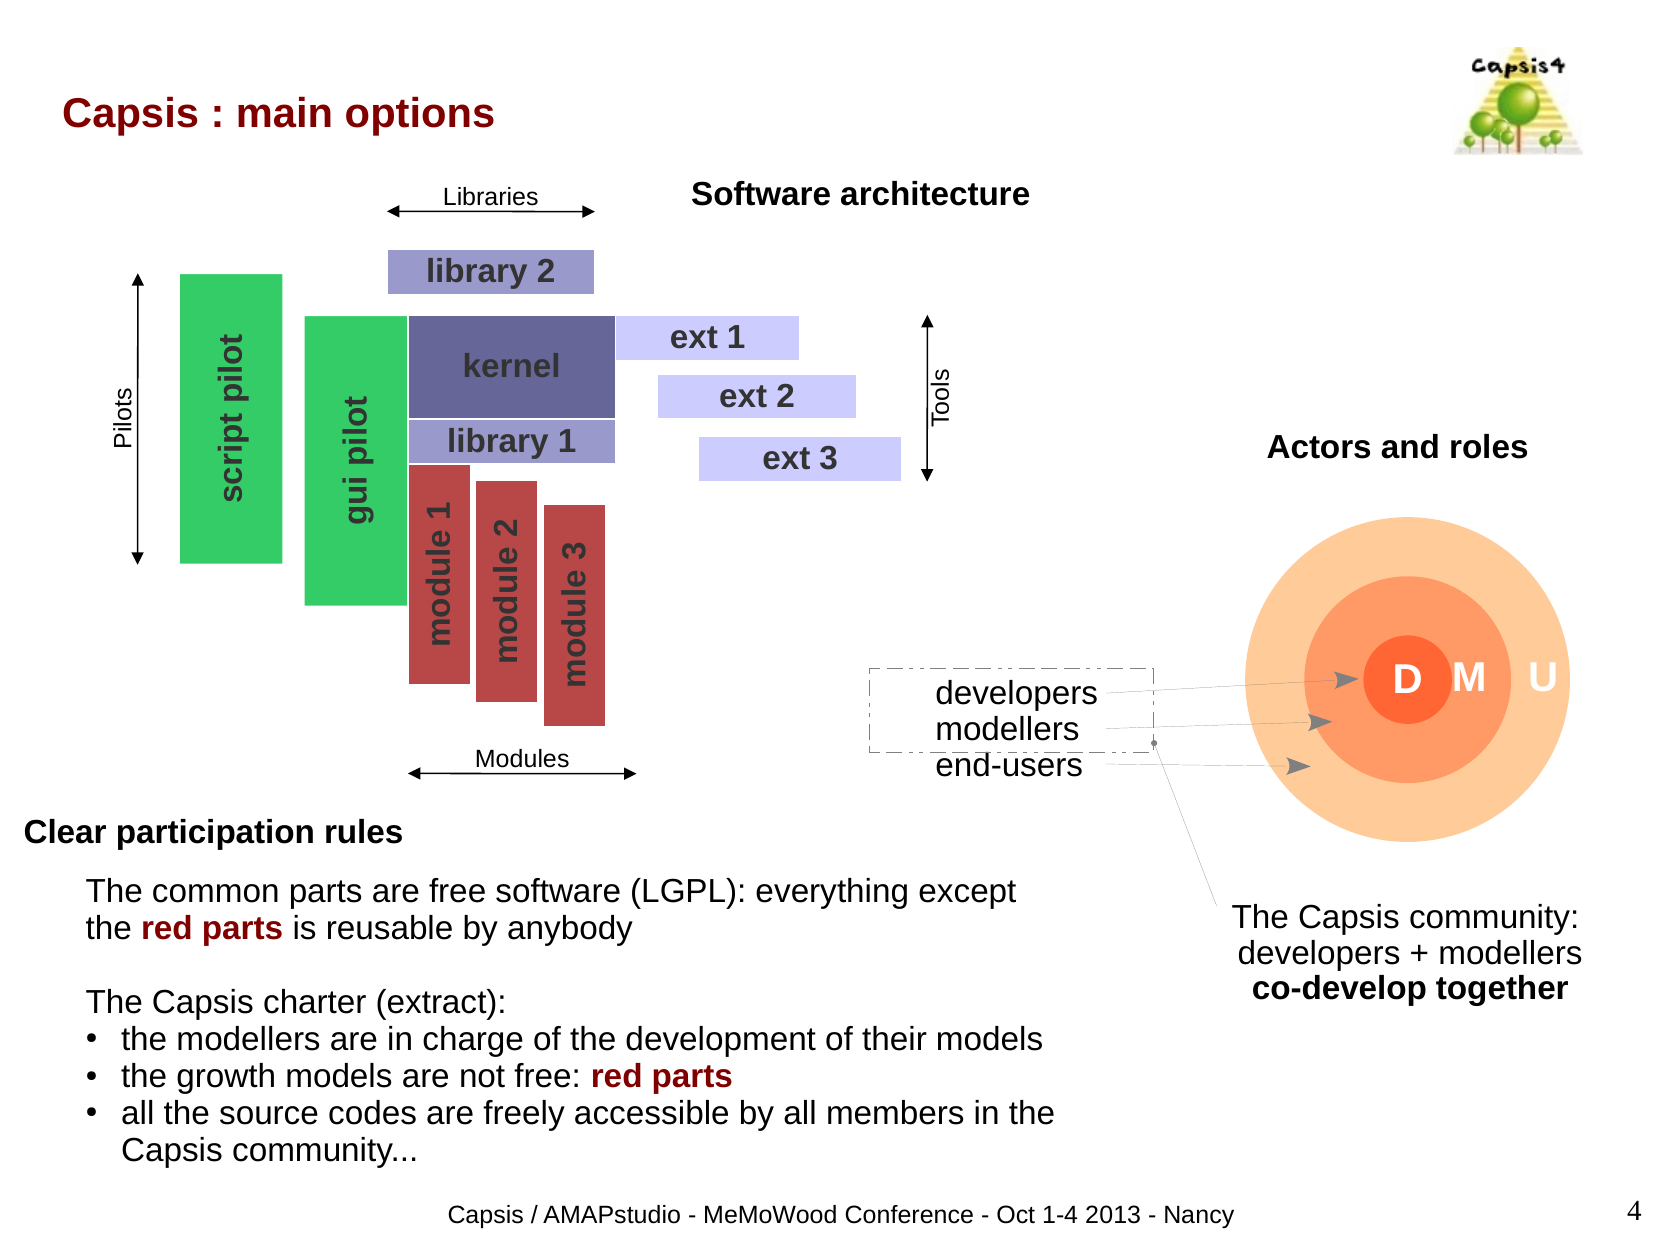

Capsis : main options
Software architecture
Libraries
library 2
Pilots
Tools
kernel
ext 1
script pilot
ext 2
gui pilot
Library 1
library 1
Actors and roles
ext 3
module 1
module 2
module 3
D
M
U
developers
modellers
end-users
Modules
Clear participation rules
The common parts are free software (LGPL): everything except the red parts is reusable by anybody
The Capsis charter (extract):
the modellers are in charge of the development of their models
the growth models are not free: red parts
all the source codes are freely accessible by all members in the Capsis community...
The Capsis community:
developers + modellers
co-develop together
Capsis / AMAPstudio - MeMoWood Conference - Oct 1-4 2013 - Nancy